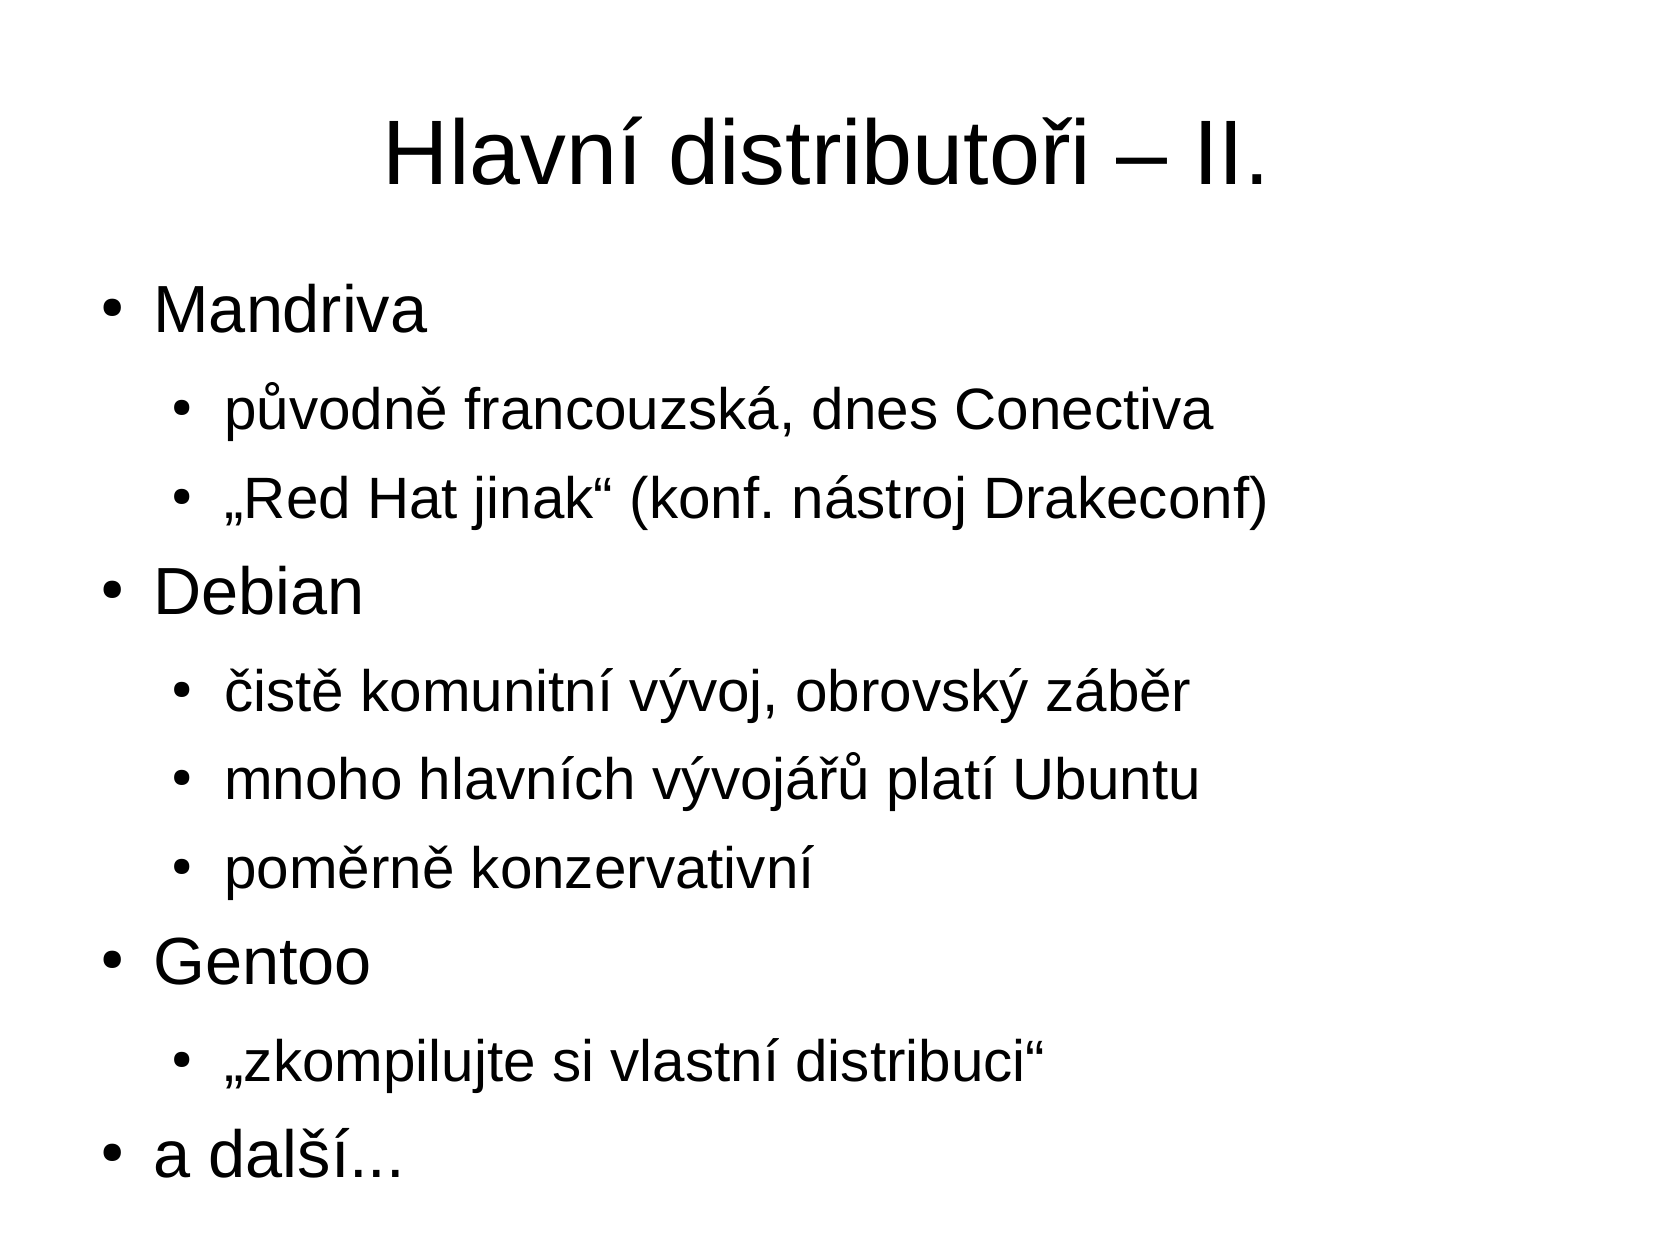

# Hlavní distributoři – II.
Mandriva
původně francouzská, dnes Conectiva
„Red Hat jinak“ (konf. nástroj Drakeconf)
Debian
čistě komunitní vývoj, obrovský záběr
mnoho hlavních vývojářů platí Ubuntu
poměrně konzervativní
Gentoo
„zkompilujte si vlastní distribuci“
a další...